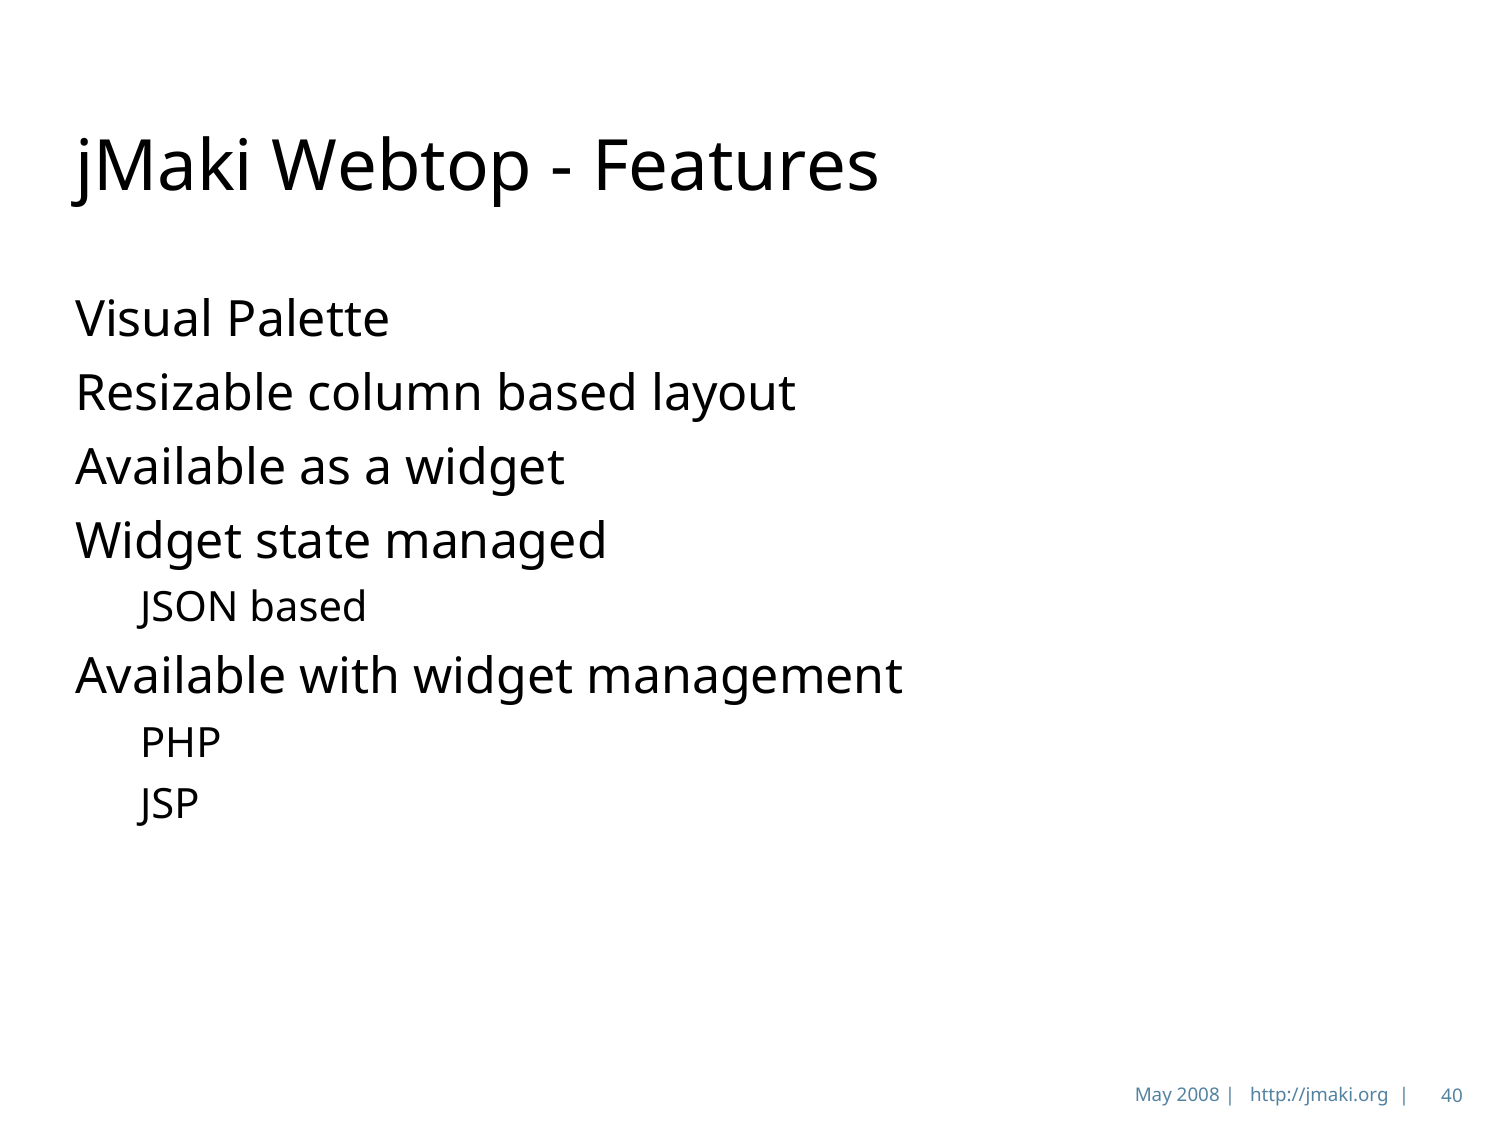

# jMaki Webtop - Features
Visual Palette
Resizable column based layout
Available as a widget
Widget state managed
JSON based
Available with widget management
PHP
JSP